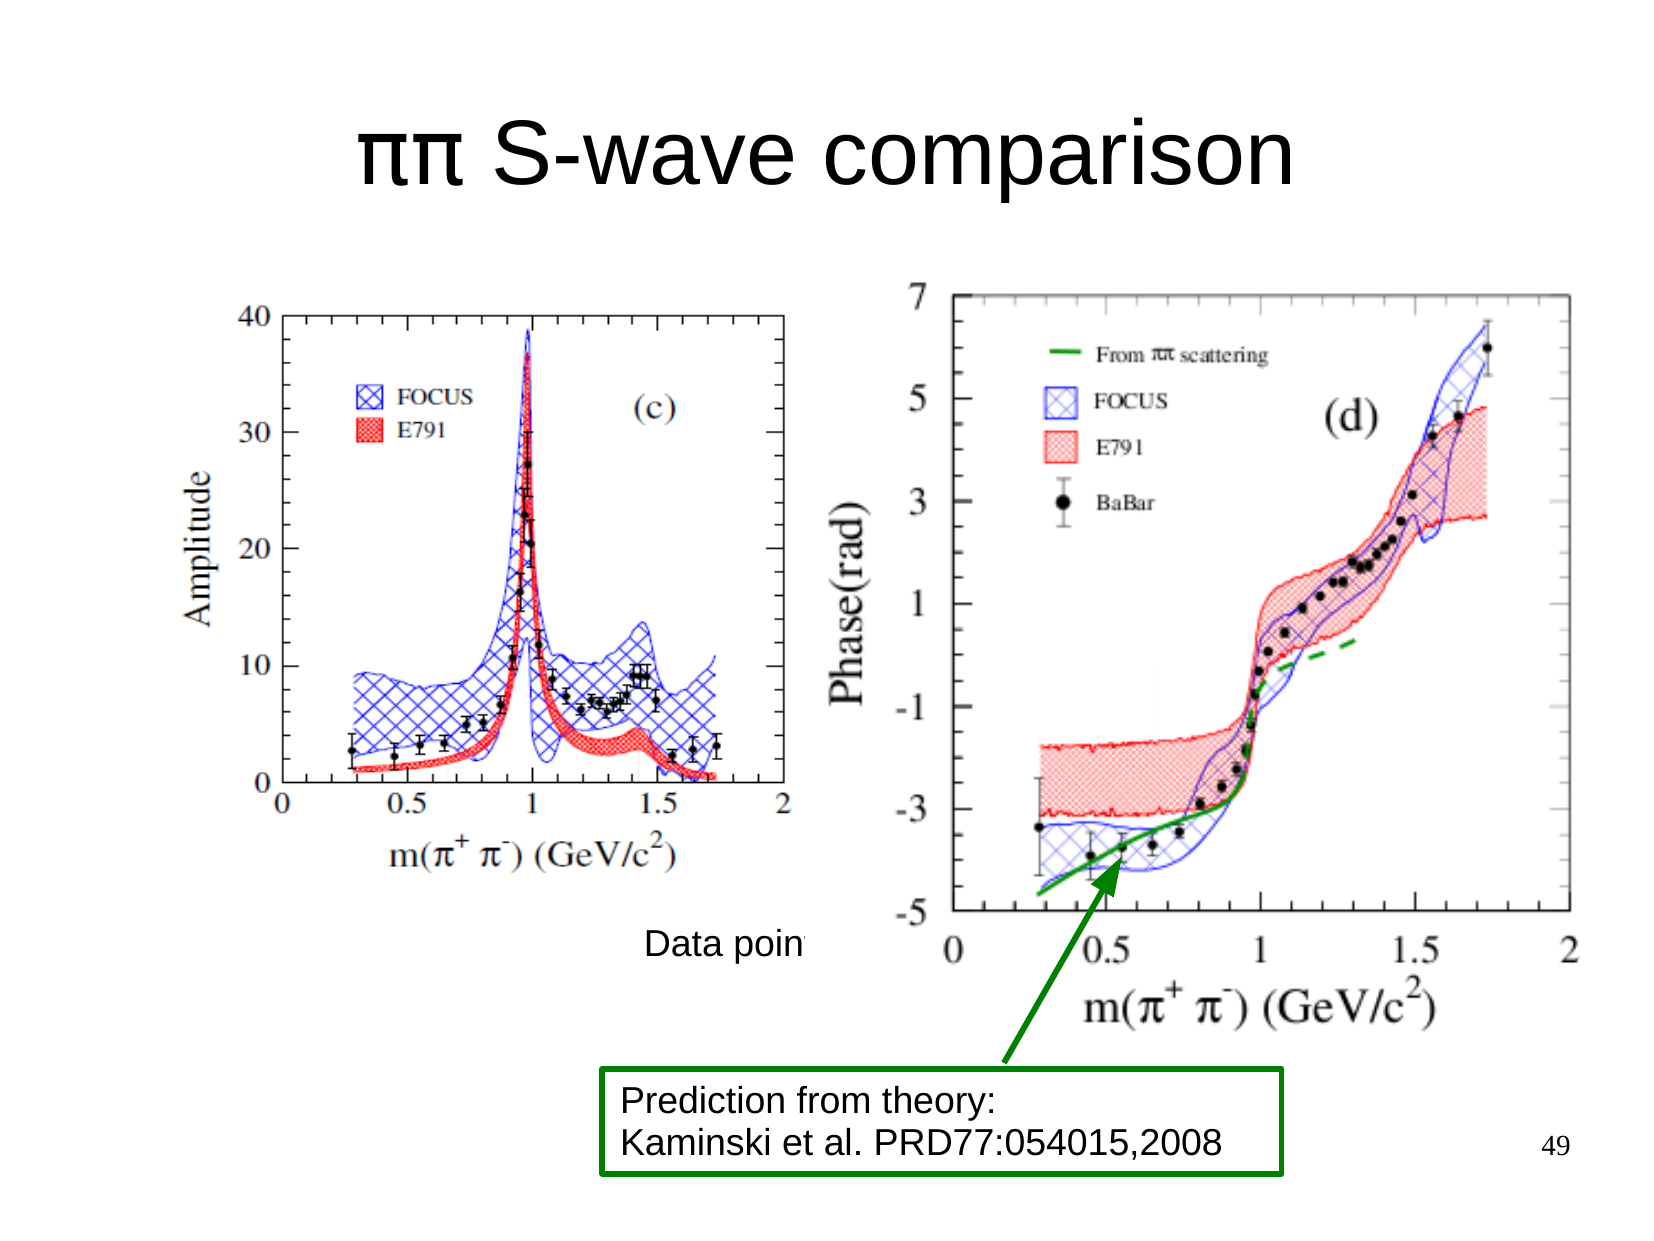

# ππ S-wave comparison
Data points from BaBar
Prediction from theory:
Kaminski et al. PRD77:054015,2008
49